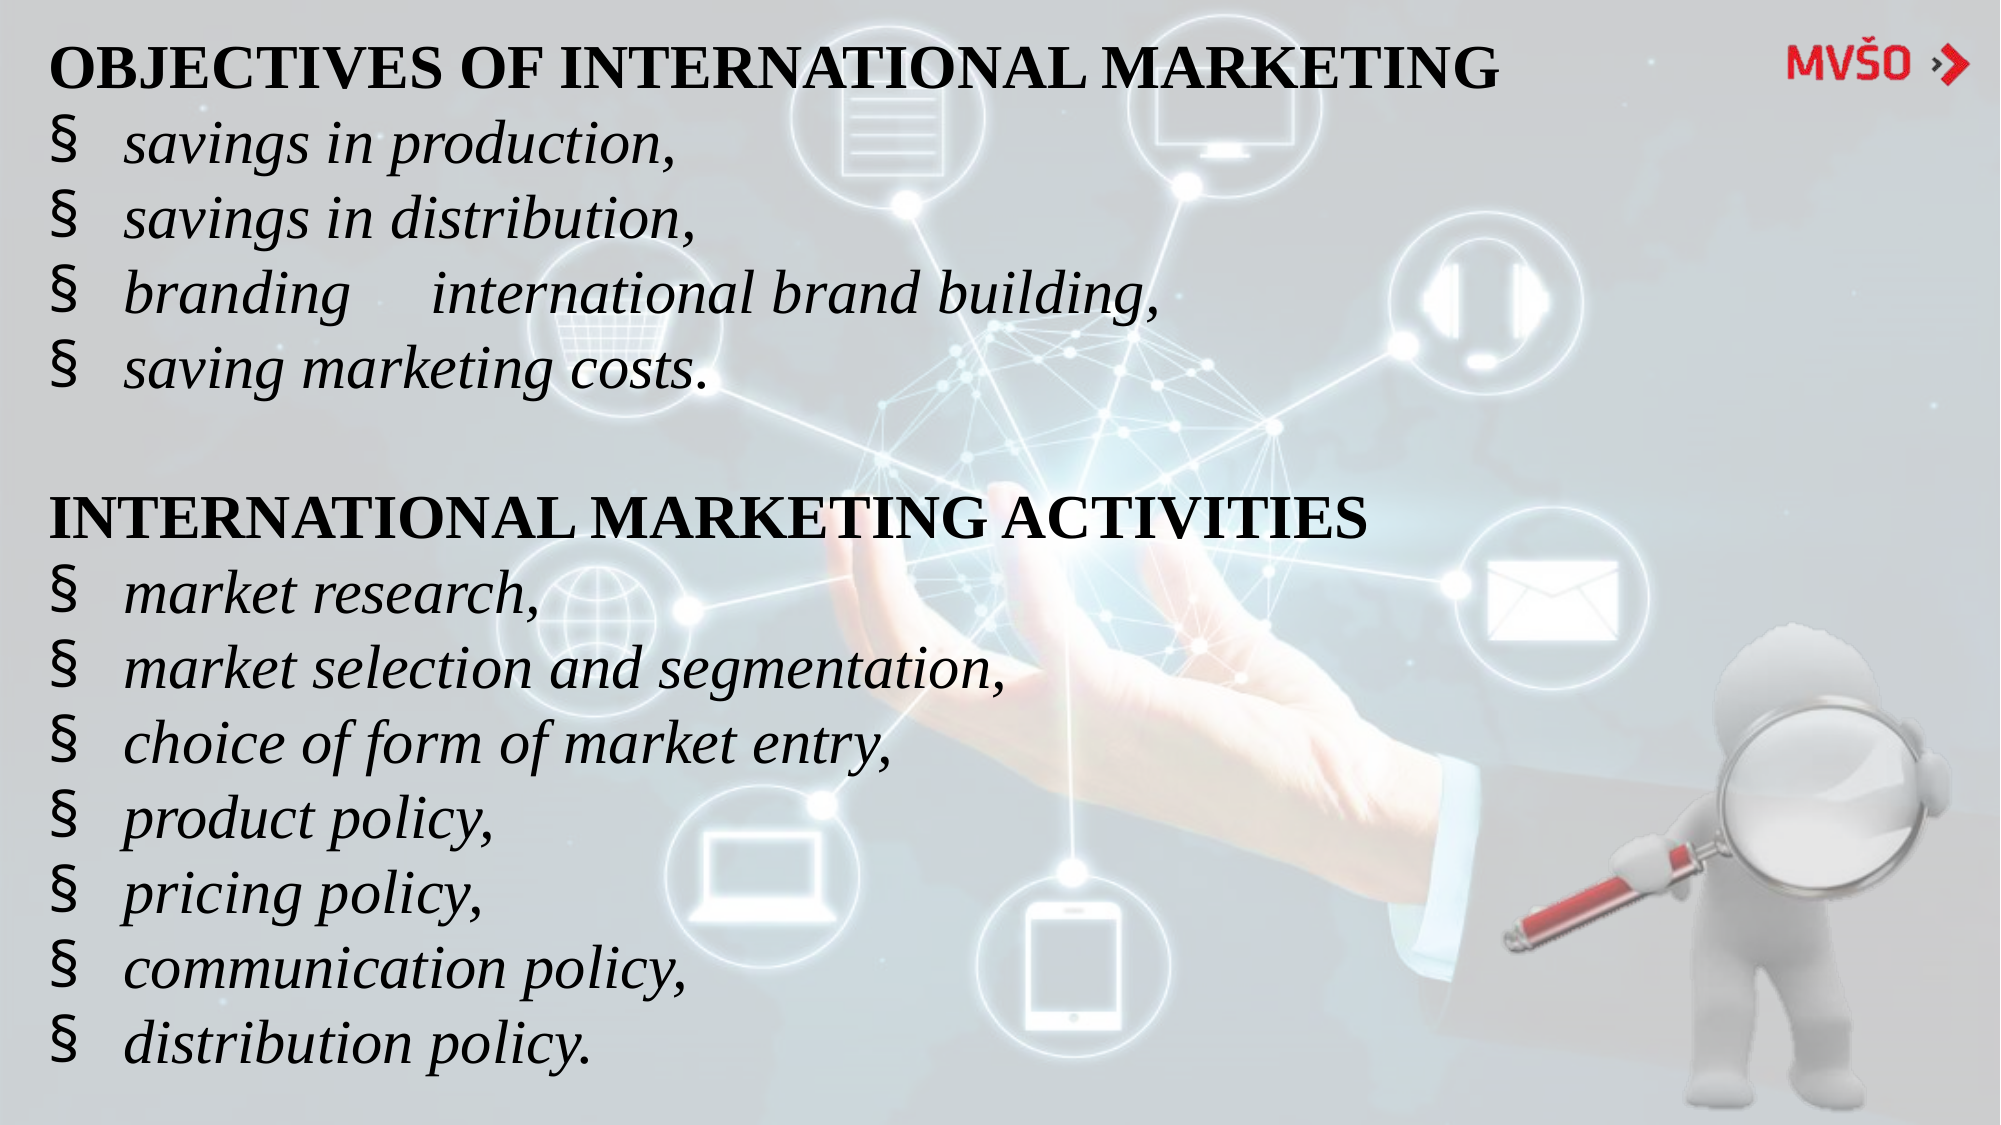

OBJECTIVES OF INTERNATIONAL MARKETING
savings in production,
savings in distribution,
branding  international brand building,
saving marketing costs.
INTERNATIONAL MARKETING ACTIVITIES
market research,
market selection and segmentation,
choice of form of market entry,
product policy,
pricing policy,
communication policy,
distribution policy.